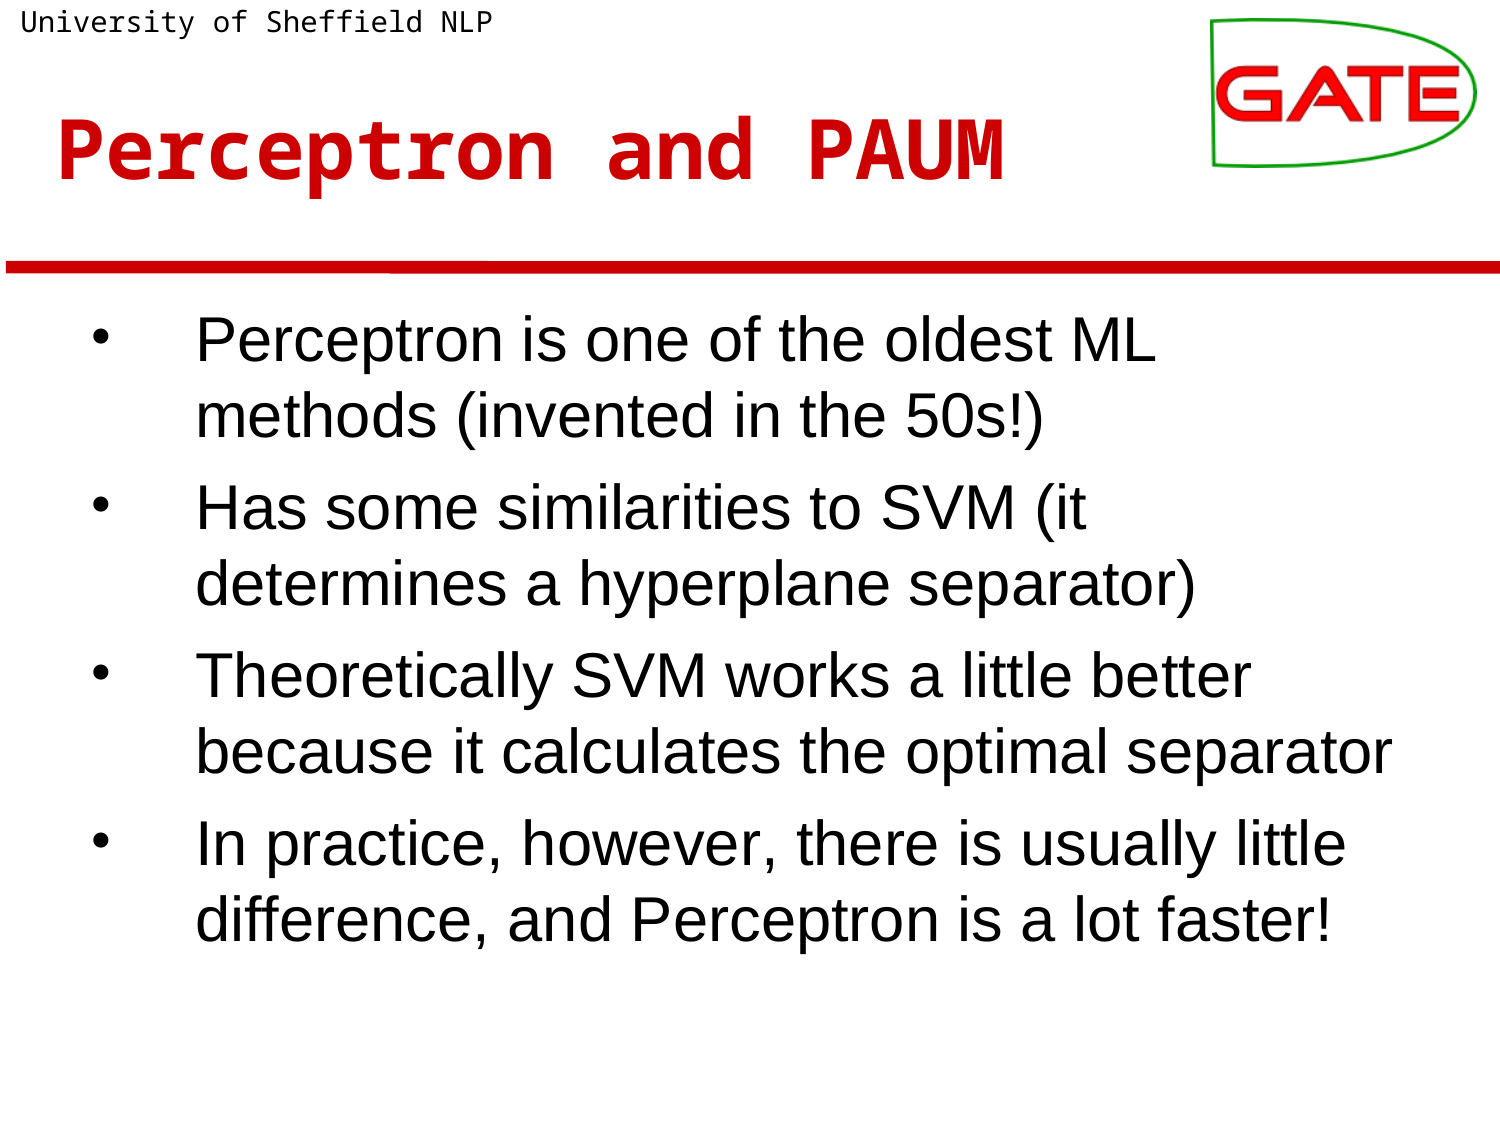

# Perceptron and PAUM
Perceptron is one of the oldest ML methods (invented in the 50s!)
Has some similarities to SVM (it determines a hyperplane separator)
Theoretically SVM works a little better because it calculates the optimal separator
In practice, however, there is usually little difference, and Perceptron is a lot faster!